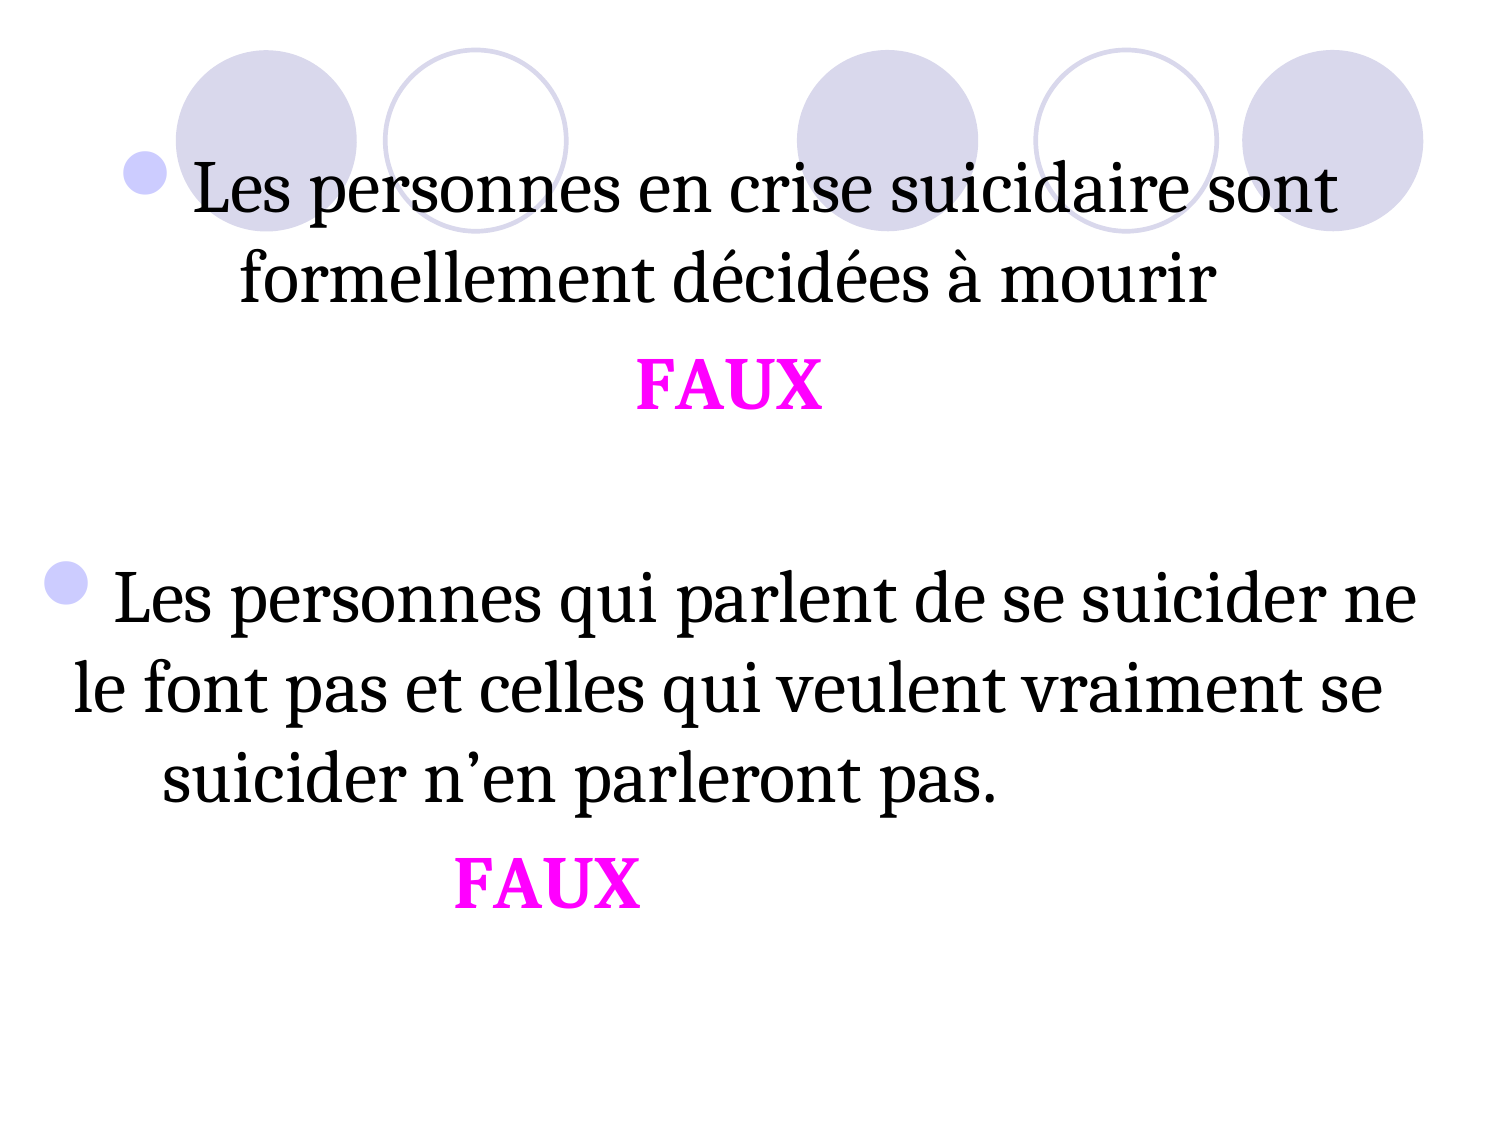

# Les personnes en crise suicidaire sont formellement décidées à mourir
FAUX
Les personnes qui parlent de se suicider ne le font pas et celles qui veulent vraiment se suicider n’en parleront pas.
FAUX